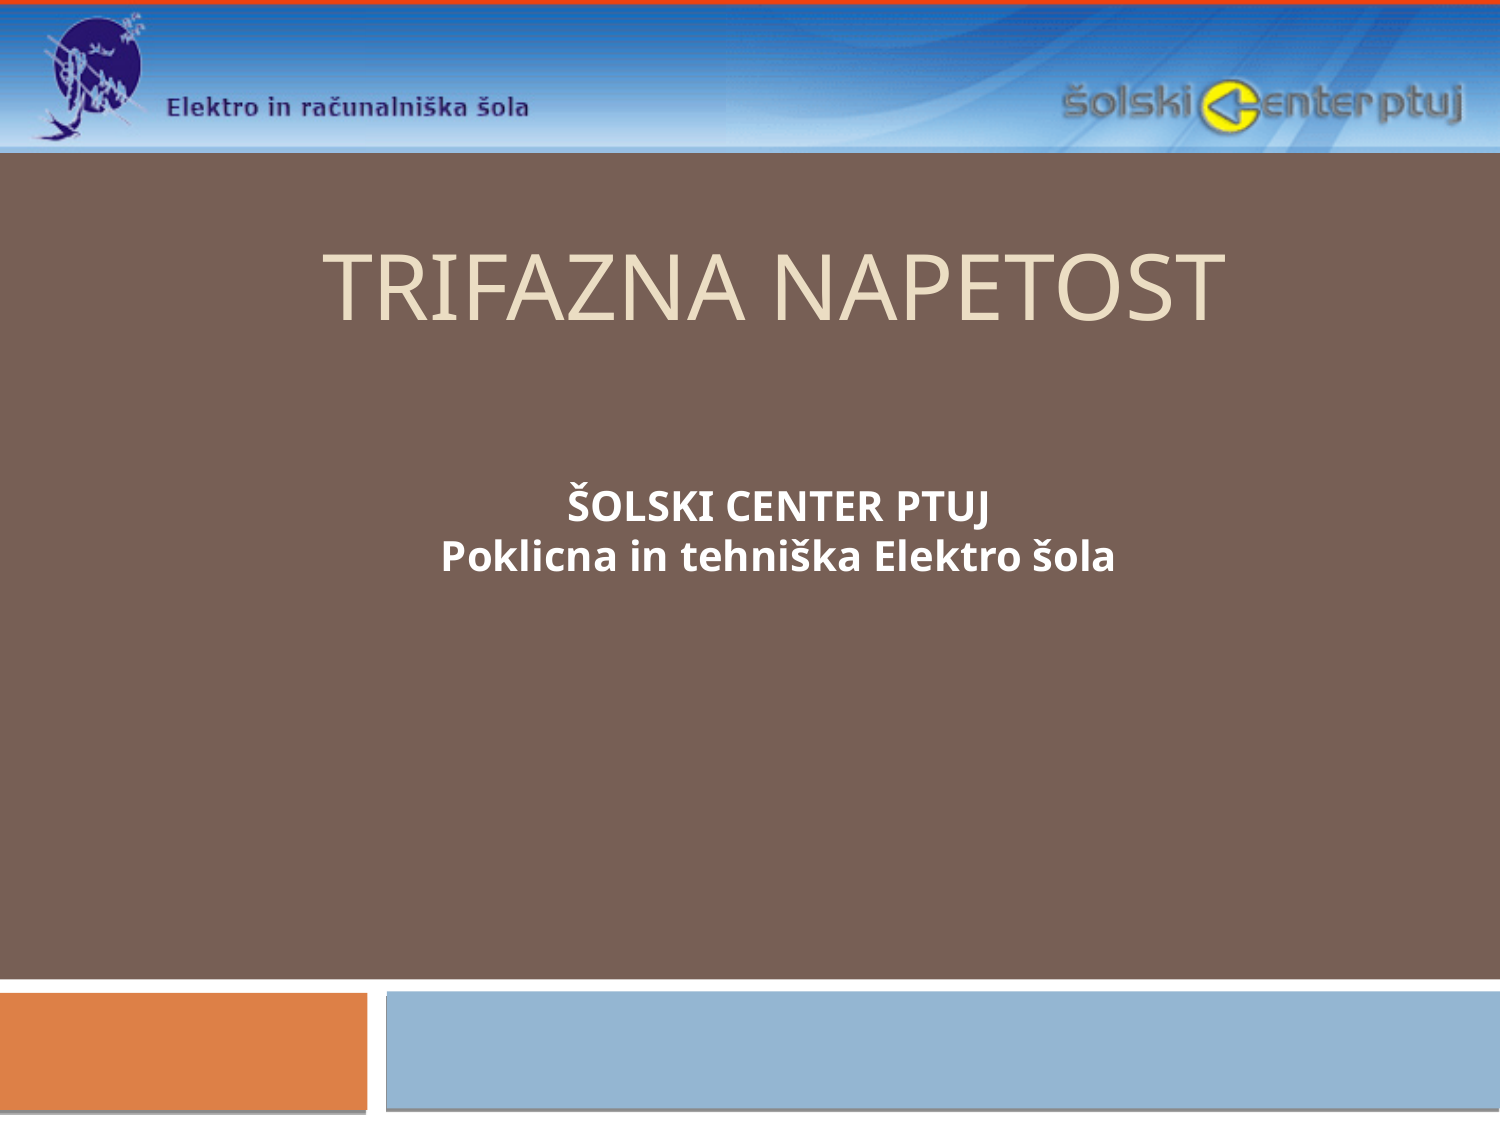

# TRIFAZNA NAPETOST
ŠOLSKI CENTER PTUJ
Poklicna in tehniška Elektro šola